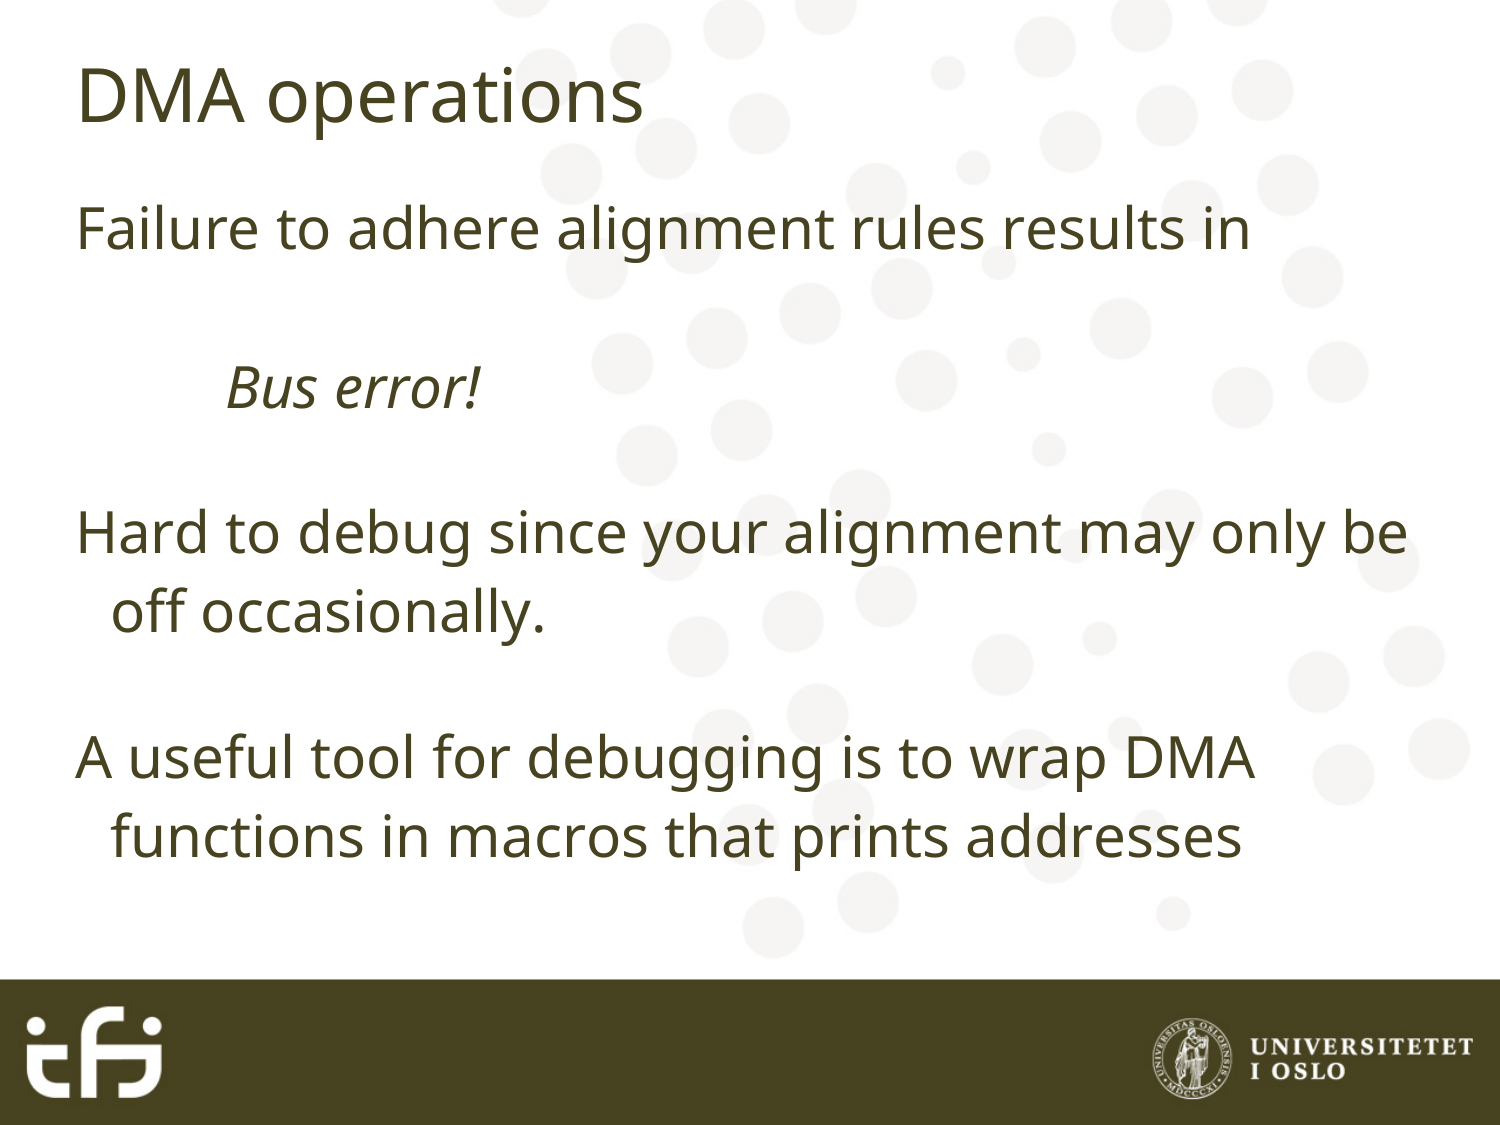

# DMA operations
Failure to adhere alignment rules results in
	Bus error!
Hard to debug since your alignment may only be off occasionally.
A useful tool for debugging is to wrap DMA functions in macros that prints addresses